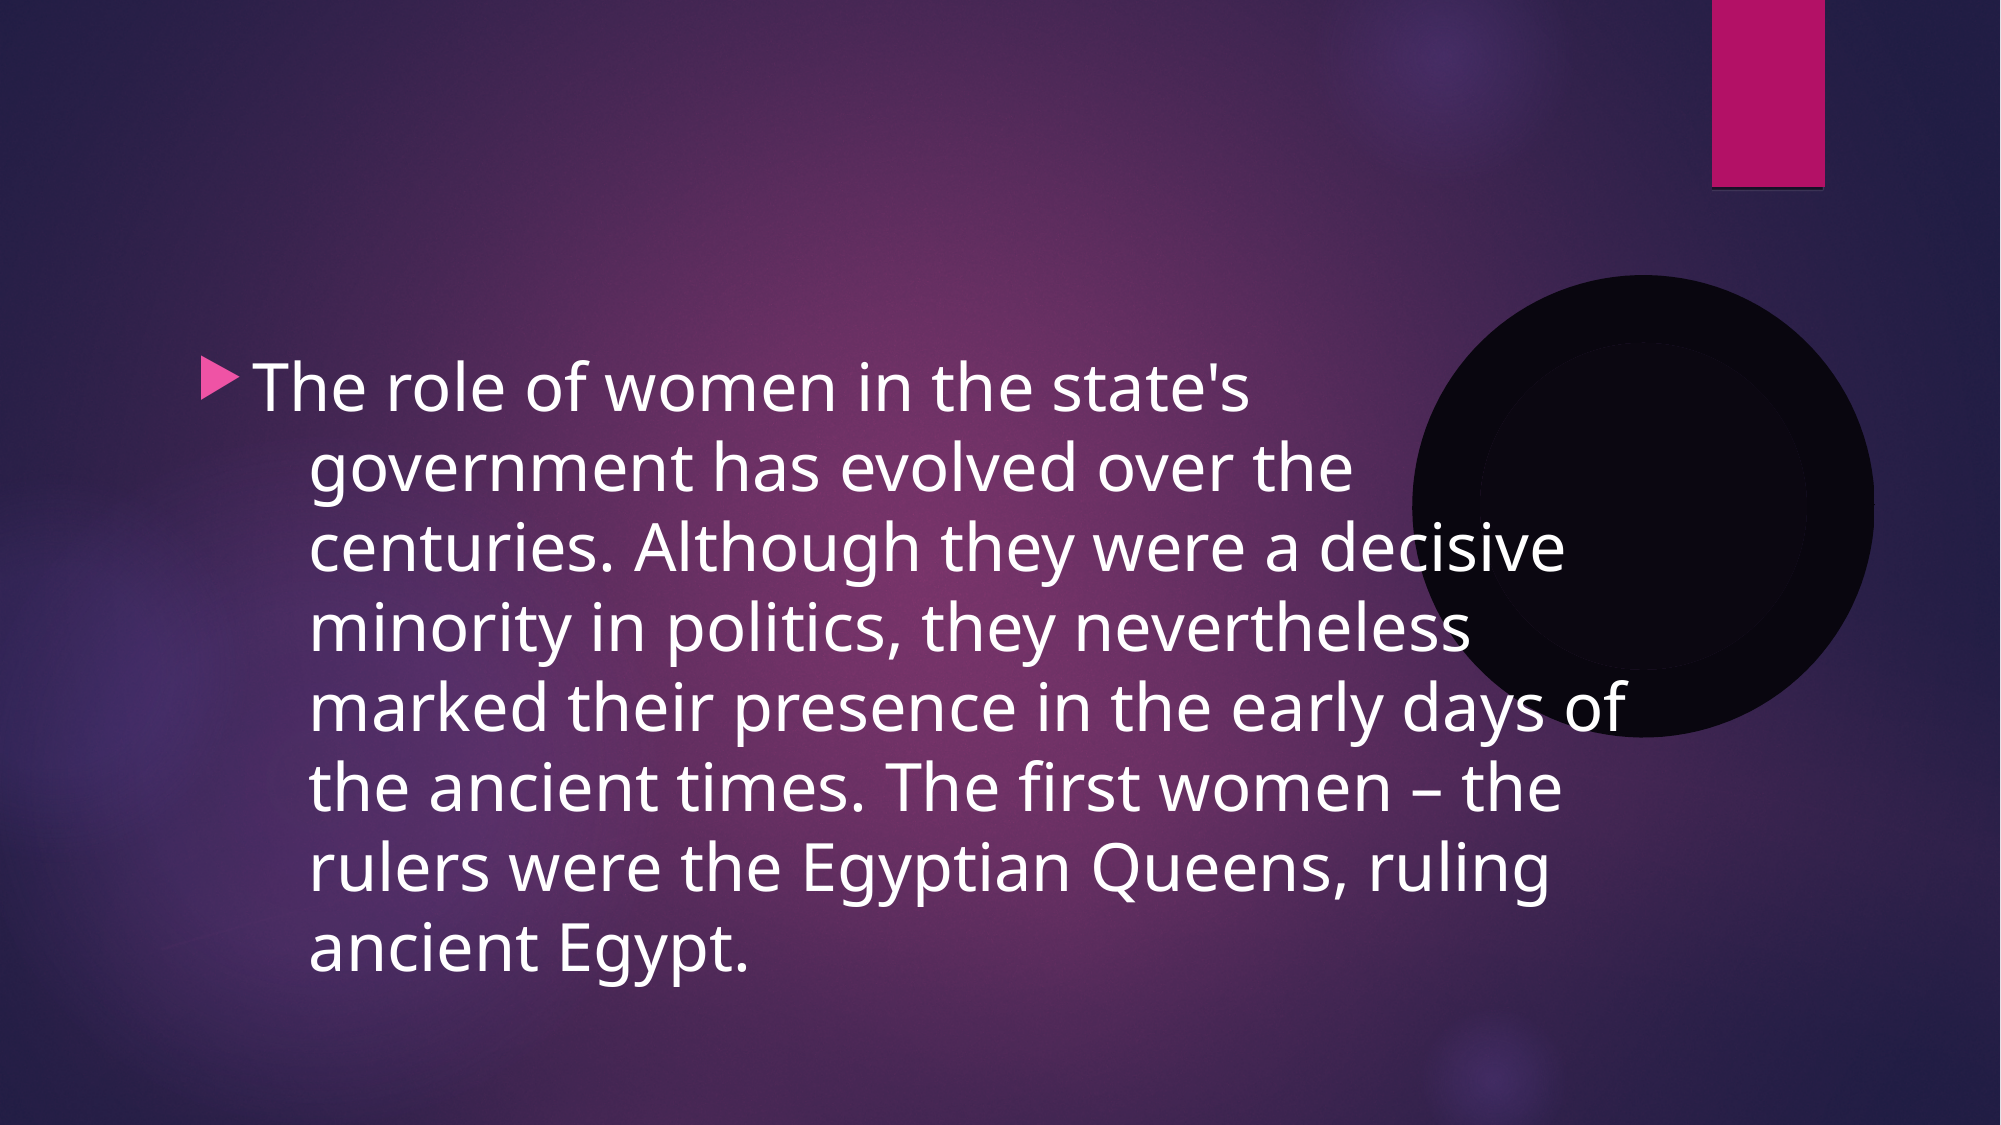

#
The role of women in the state's government has evolved over the centuries. Although they were a decisive minority in politics, they nevertheless marked their presence in the early days of the ancient times. The first women – the rulers were the Egyptian Queens, ruling ancient Egypt.